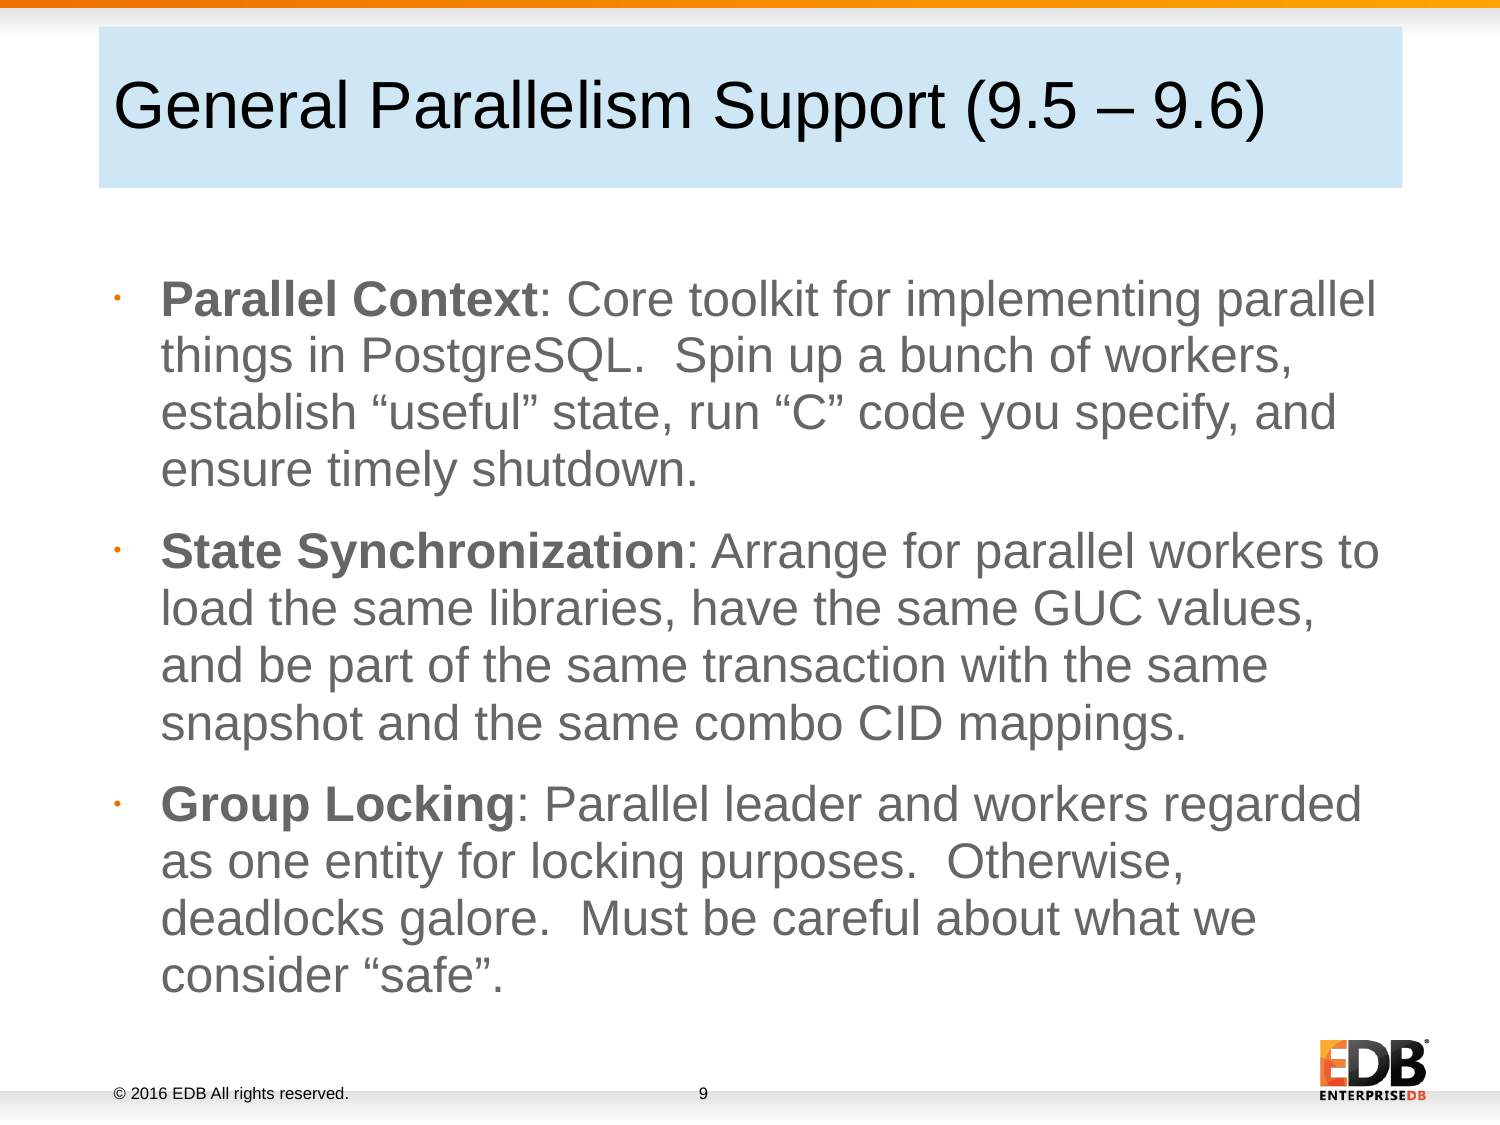

General Parallelism Support (9.5 – 9.6)
# Parallel Context: Core toolkit for implementing parallel things in PostgreSQL. Spin up a bunch of workers, establish “useful” state, run “C” code you specify, and ensure timely shutdown.
State Synchronization: Arrange for parallel workers to load the same libraries, have the same GUC values, and be part of the same transaction with the same snapshot and the same combo CID mappings.
Group Locking: Parallel leader and workers regarded as one entity for locking purposes. Otherwise, deadlocks galore. Must be careful about what we consider “safe”.